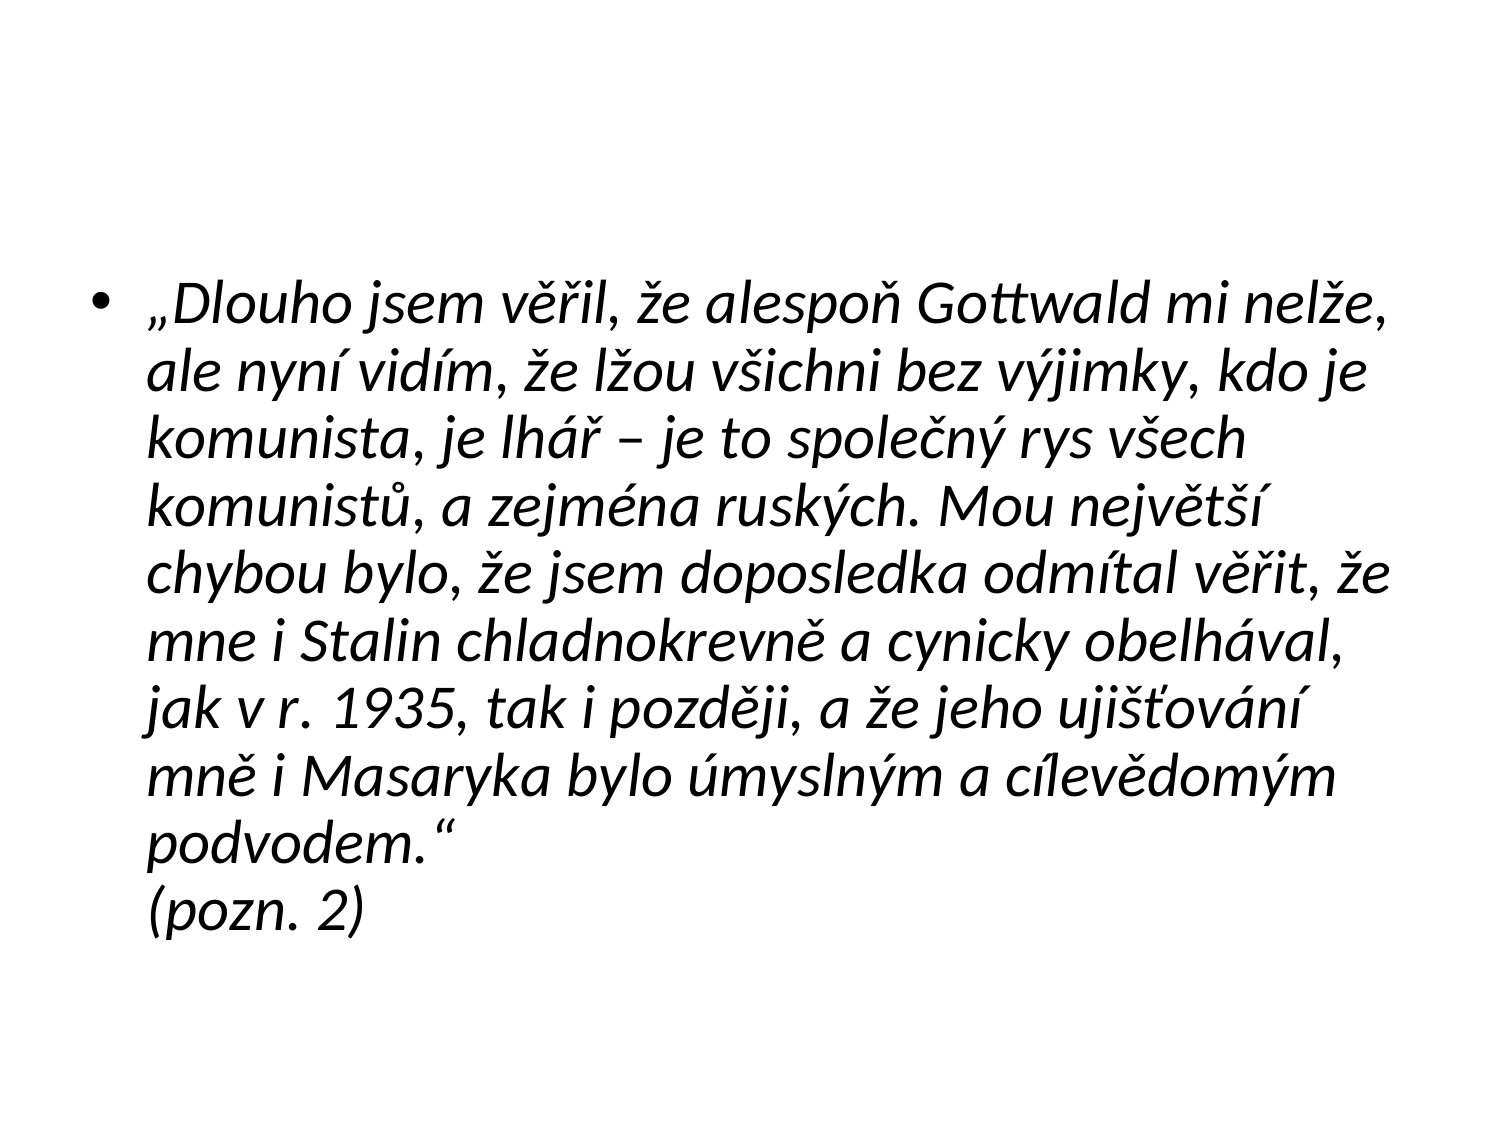

# „Dlouho jsem věřil, že alespoň Gottwald mi nelže, ale nyní vidím, že lžou všichni bez výjimky, kdo je komunista, je lhář – je to společný rys všech komunistů, a zejména ruských. Mou největší chybou bylo, že jsem doposledka odmítal věřit, že mne i Stalin chladnokrevně a cynicky obelhával, jak v r. 1935, tak i později, a že jeho ujišťování mně i Masaryka bylo úmyslným a cílevědomým podvodem.“ (pozn. 2)